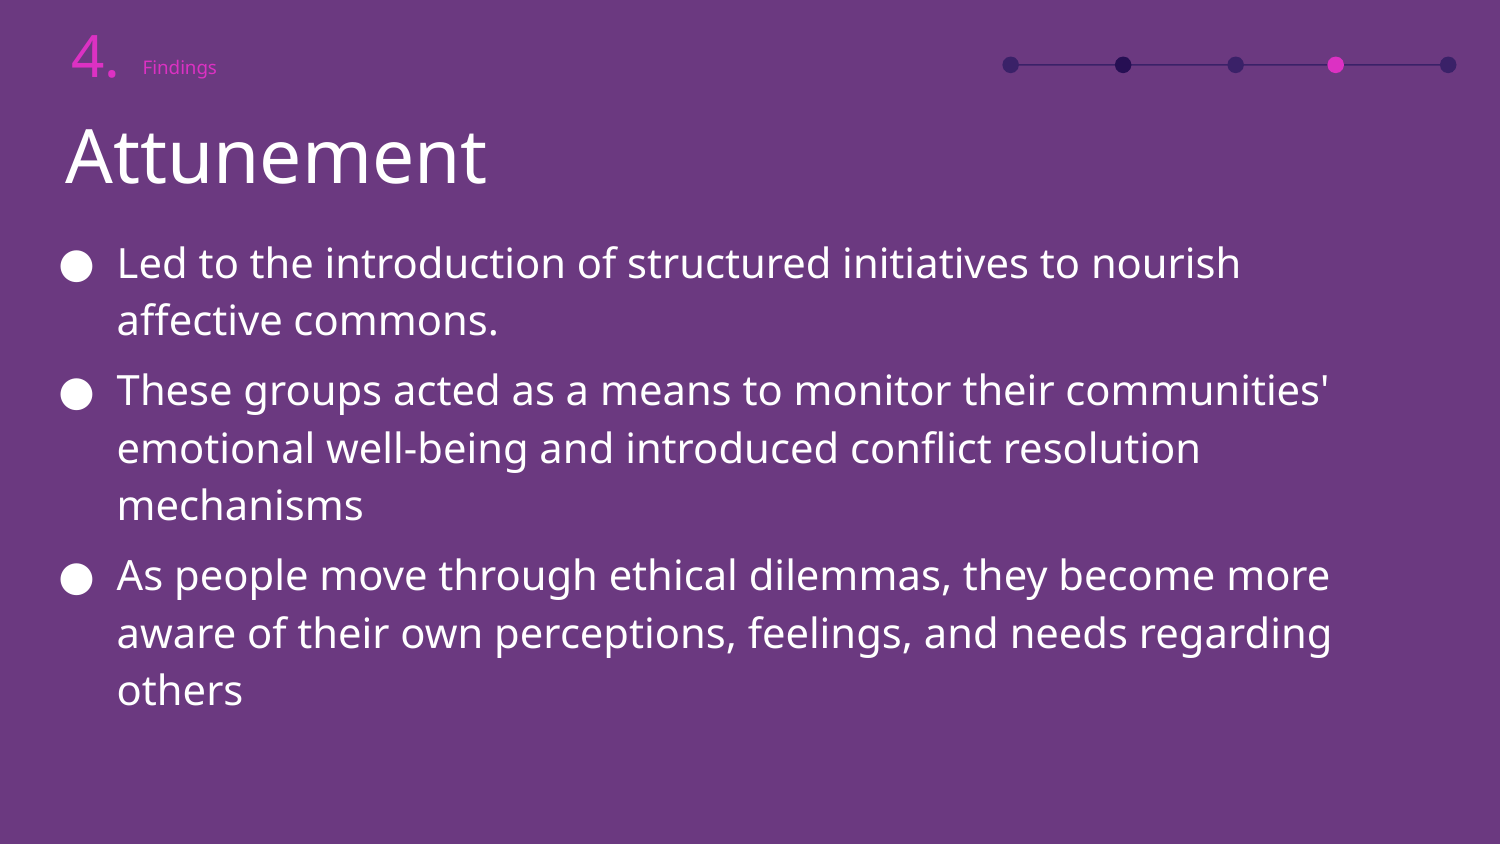

4.
Findings
Attunement
# Led to the introduction of structured initiatives to nourish affective commons.
These groups acted as a means to monitor their communities' emotional well-being and introduced conflict resolution mechanisms
As people move through ethical dilemmas, they become more aware of their own perceptions, feelings, and needs regarding others